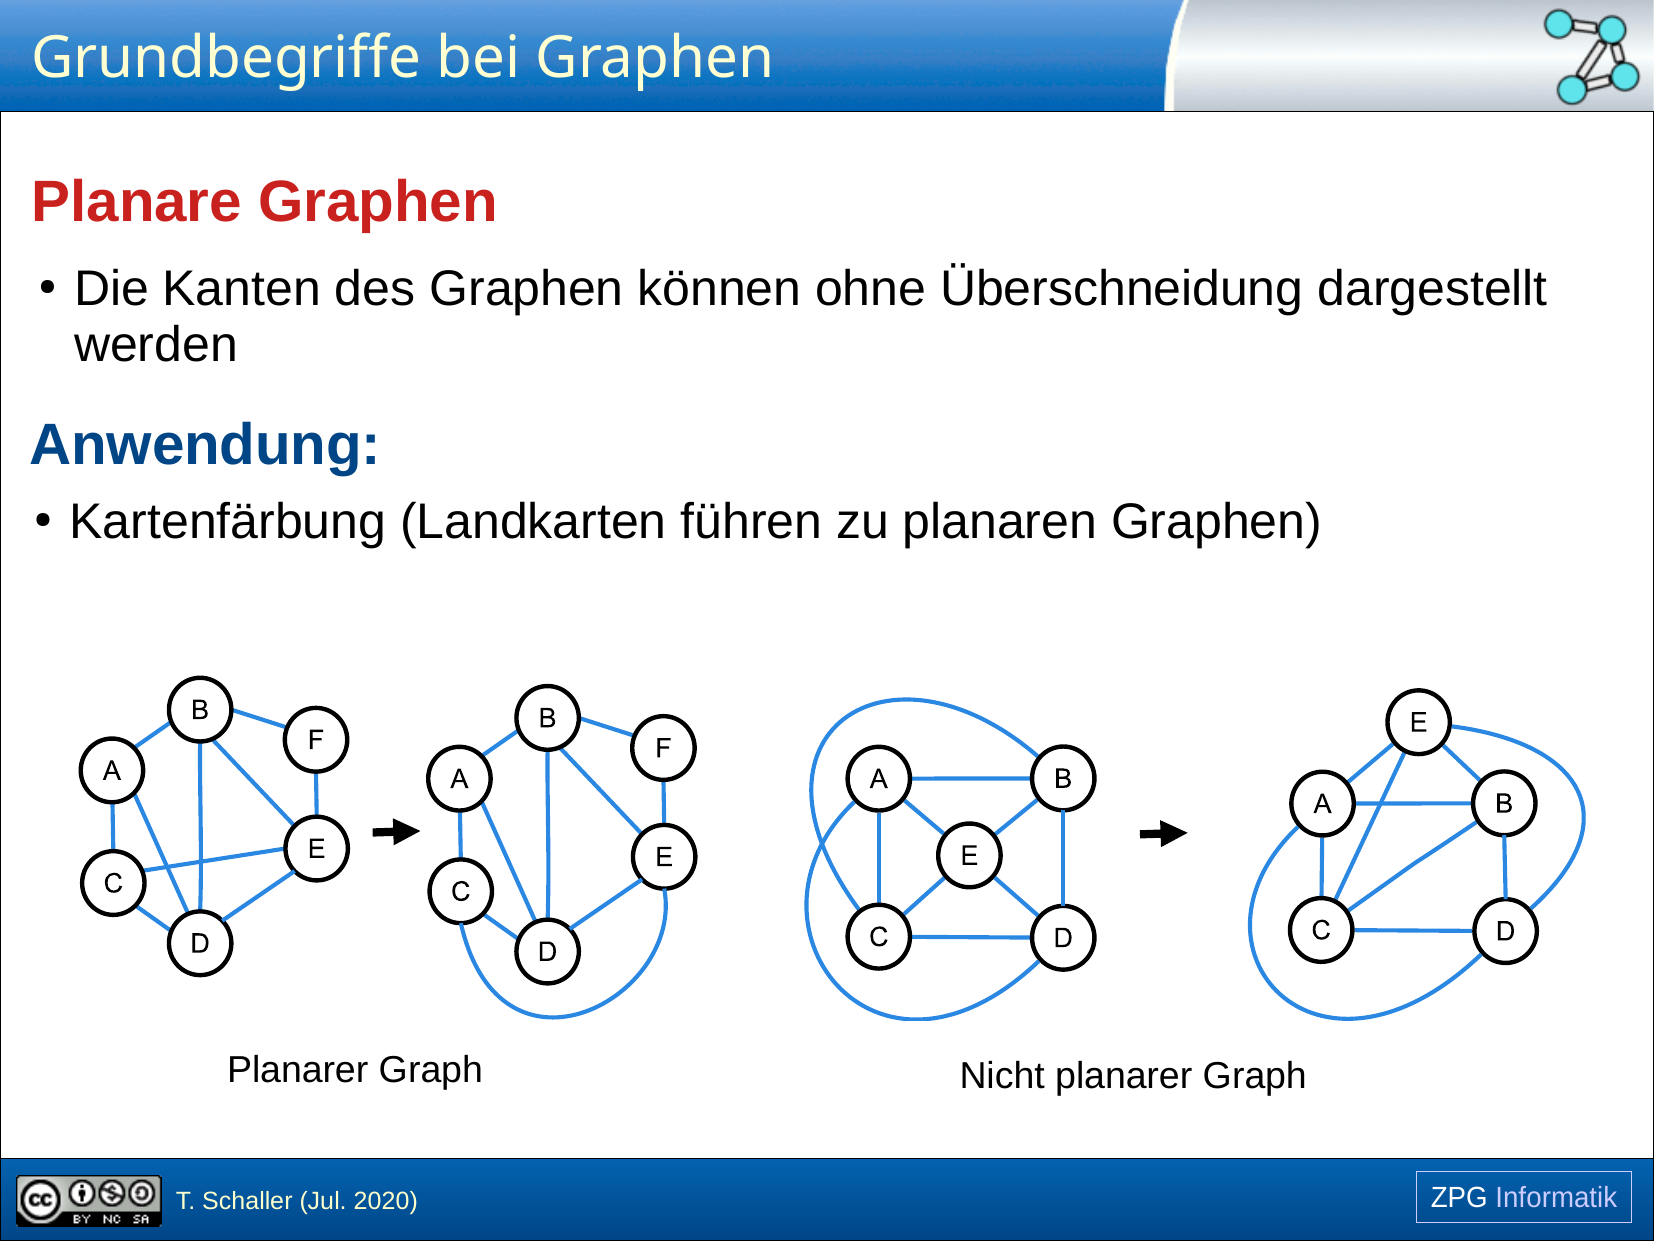

# Grundbegriffe bei Graphen
Planare Graphen
Die Kanten des Graphen können ohne Überschneidung dargestellt werden
Anwendung:
Kartenfärbung (Landkarten führen zu planaren Graphen)
Planarer Graph
Nicht planarer Graph
14